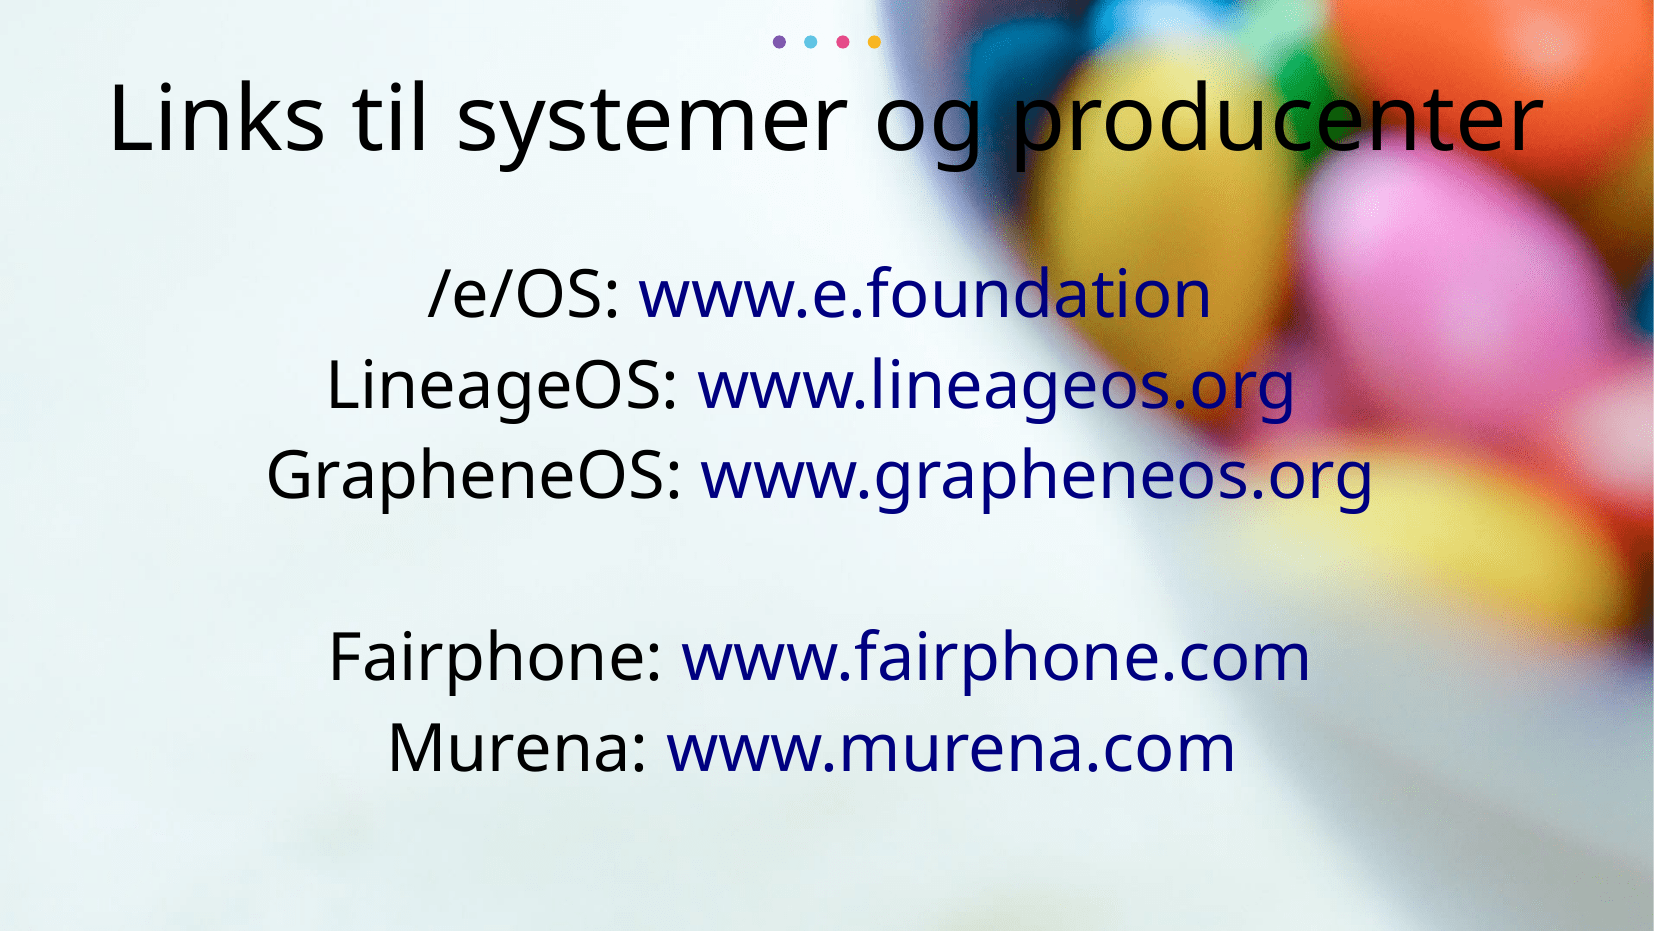

# Links til systemer og producenter
/e/OS: www.e.foundation
LineageOS: www.lineageos.org
GrapheneOS: www.grapheneos.org
Fairphone: www.fairphone.com
Murena: www.murena.com